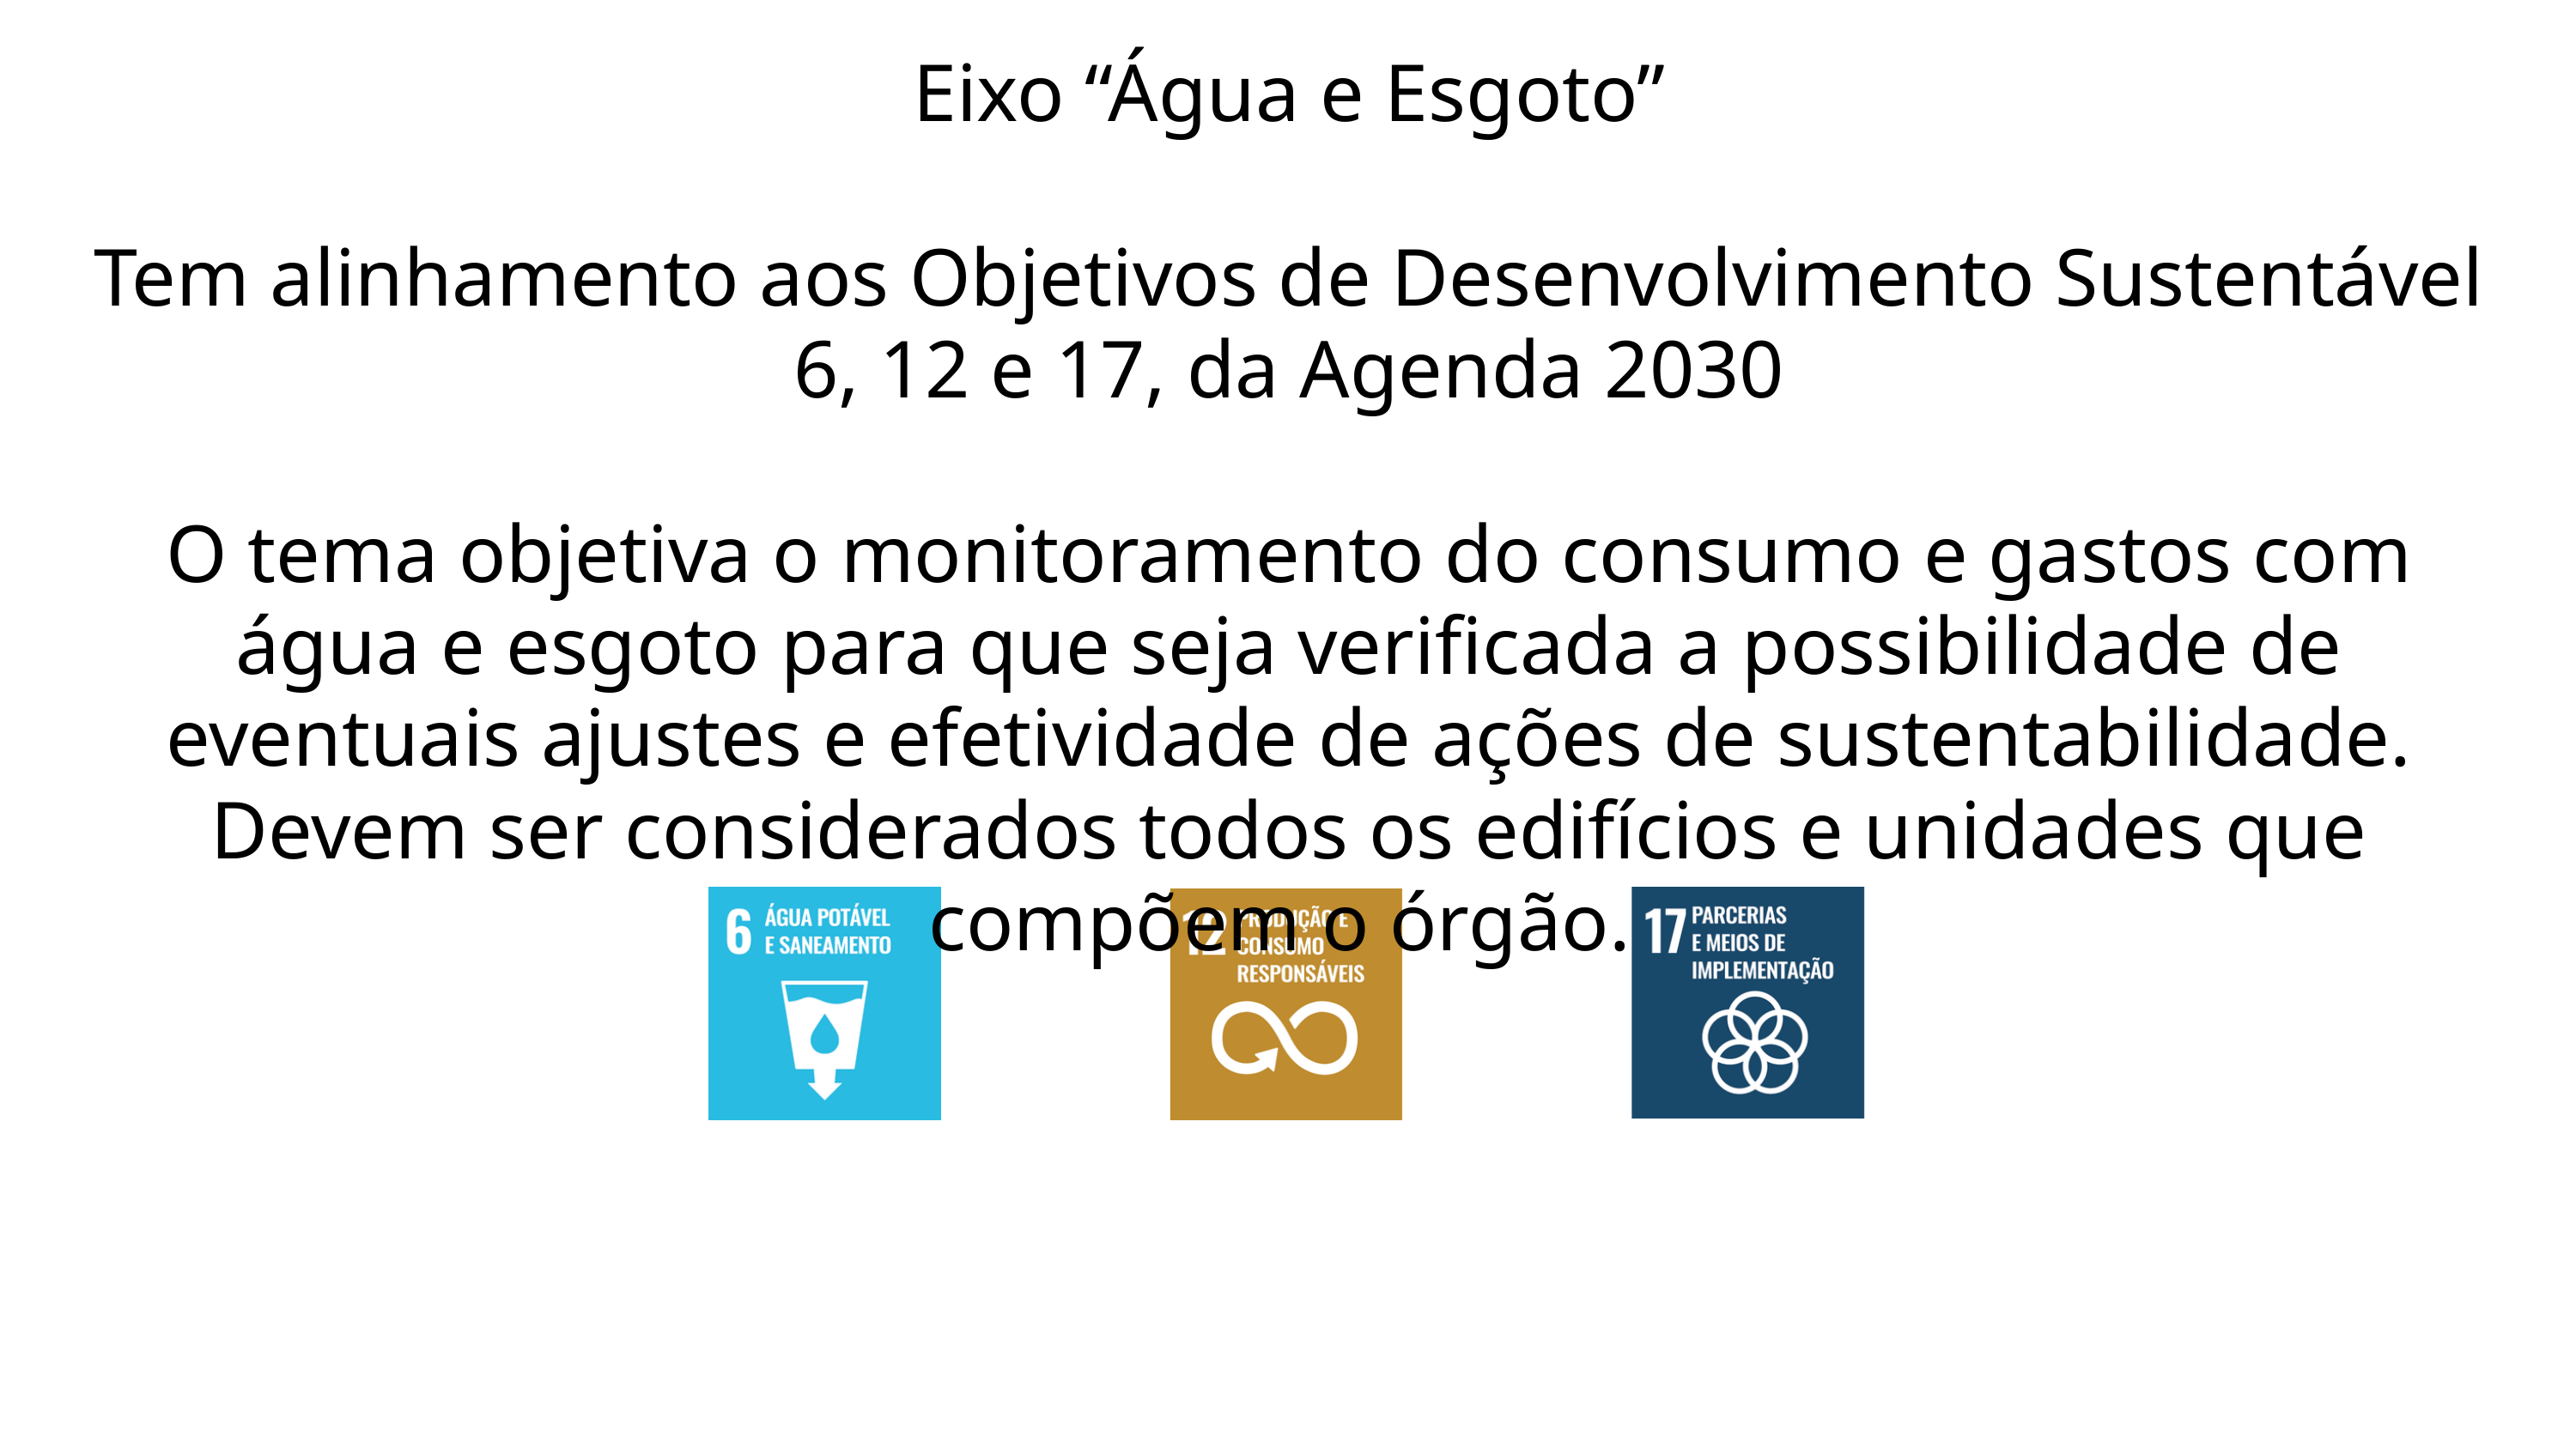

Eixo “Água e Esgoto”
Tem alinhamento aos Objetivos de Desenvolvimento Sustentável 6, 12 e 17, da Agenda 2030
O tema objetiva o monitoramento do consumo e gastos com água e esgoto para que seja verificada a possibilidade de eventuais ajustes e efetividade de ações de sustentabilidade. Devem ser considerados todos os edifícios e unidades que compõem o órgão.